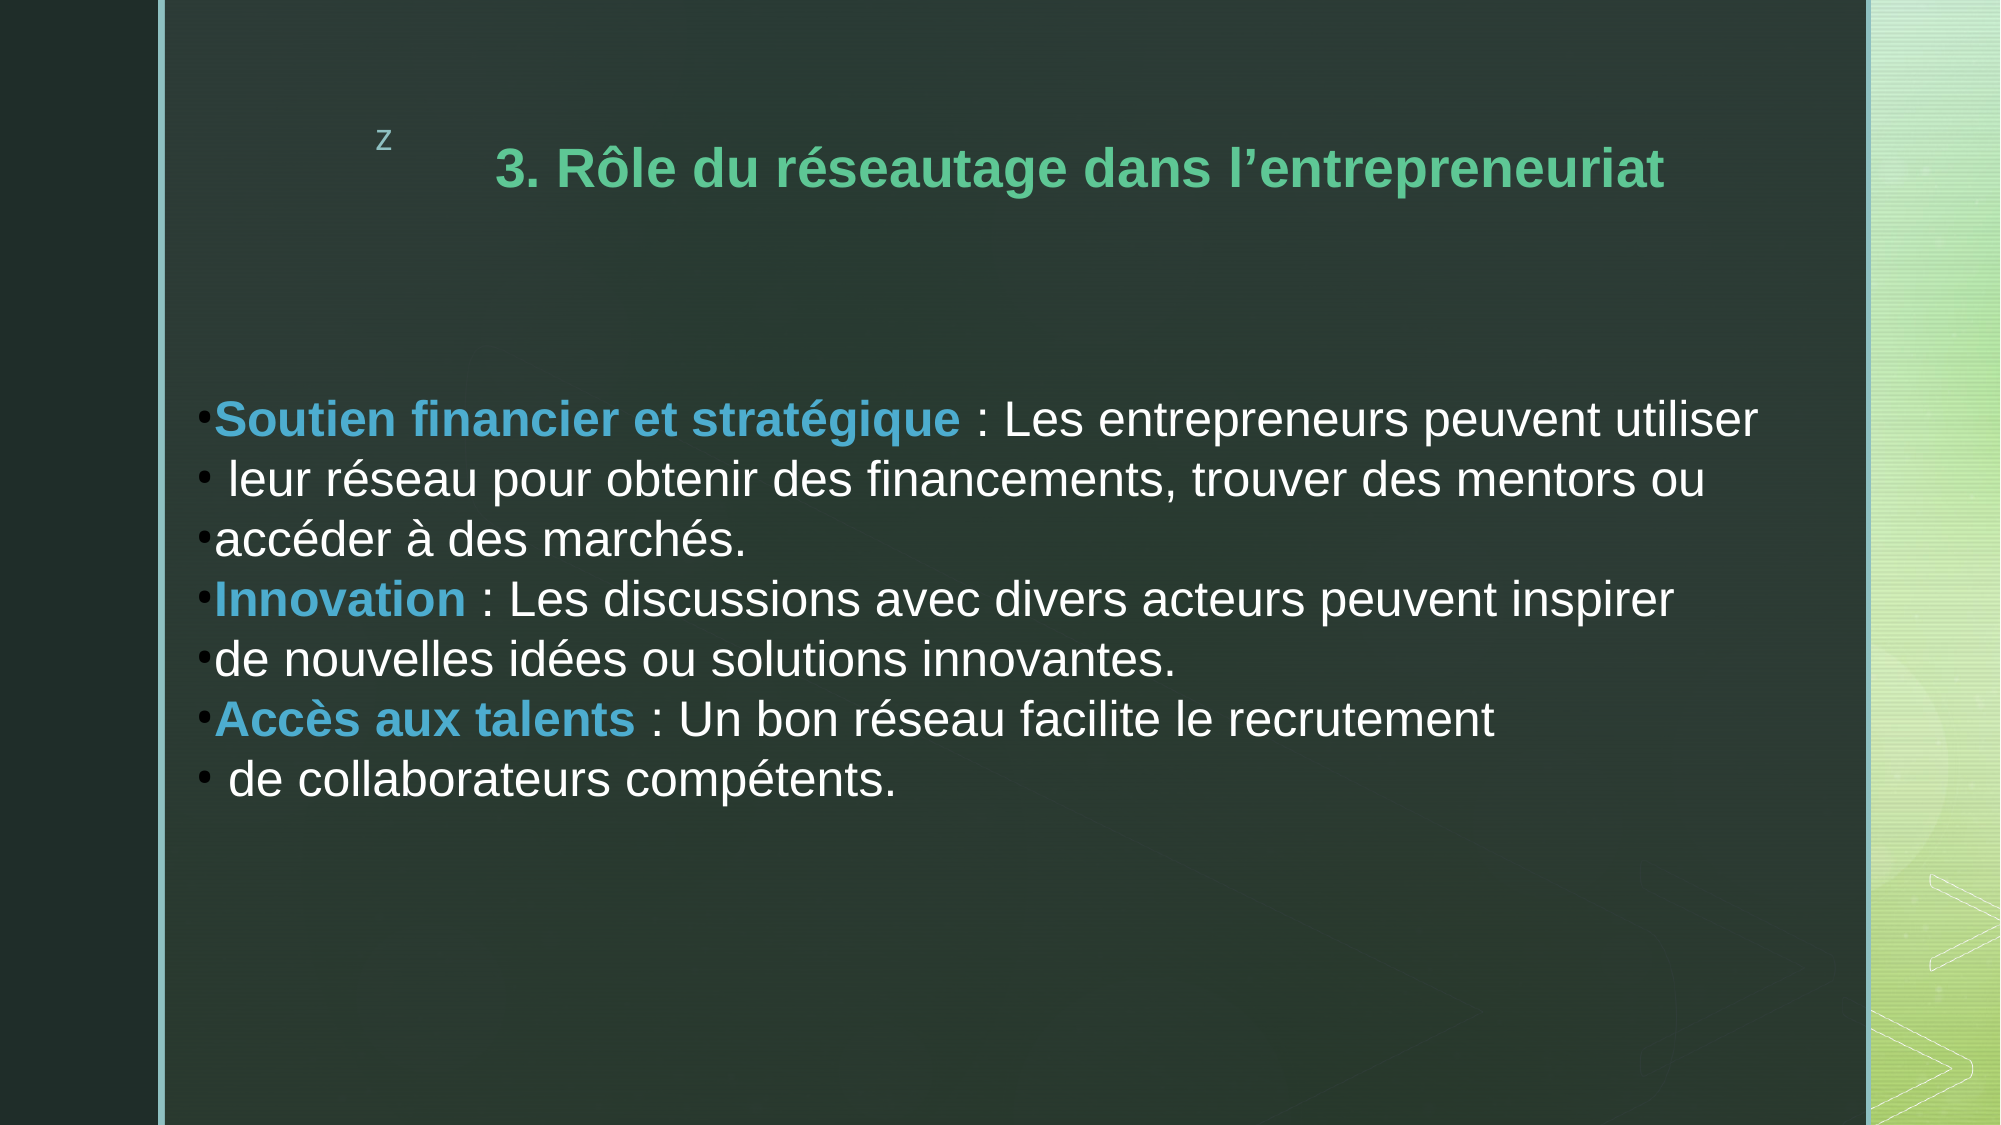

# 3. Rôle du réseautage dans l’entrepreneuriat
Soutien financier et stratégique : Les entrepreneurs peuvent utiliser
 leur réseau pour obtenir des financements, trouver des mentors ou
accéder à des marchés.
Innovation : Les discussions avec divers acteurs peuvent inspirer
de nouvelles idées ou solutions innovantes.
Accès aux talents : Un bon réseau facilite le recrutement
 de collaborateurs compétents.